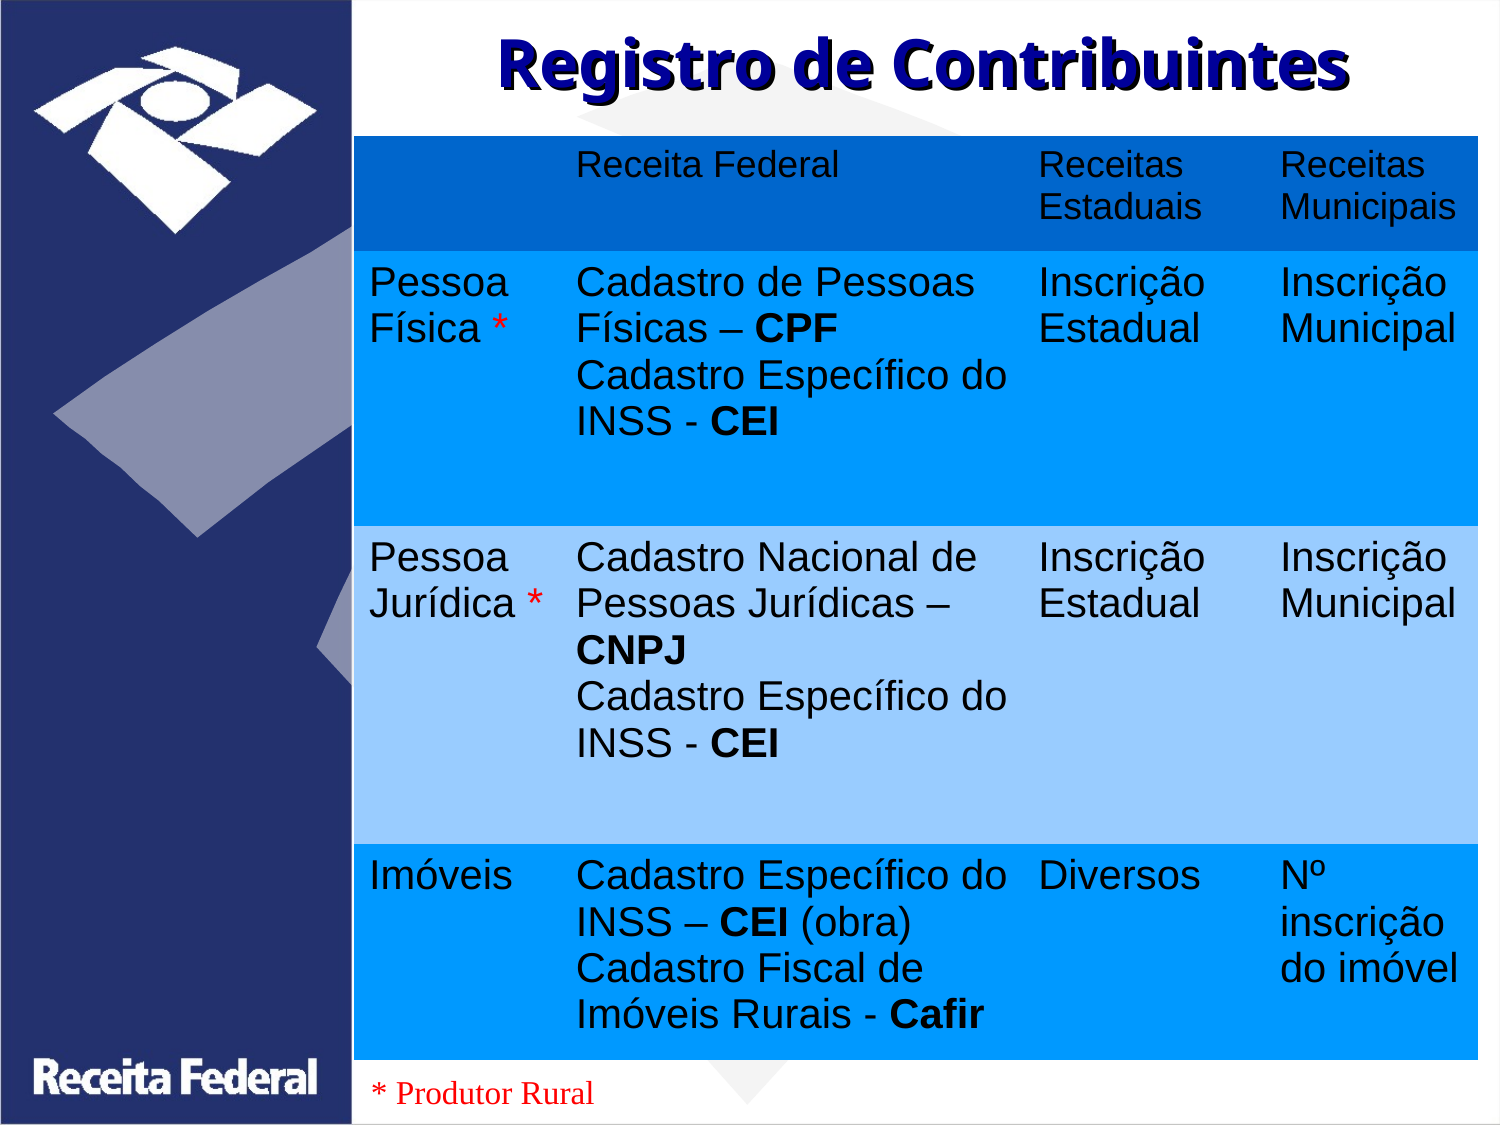

Registro de Contribuintes
| | Receita Federal | Receitas Estaduais | Receitas Municipais |
| --- | --- | --- | --- |
| Pessoa Física \* | Cadastro de Pessoas Físicas – CPF Cadastro Específico do INSS - CEI | Inscrição Estadual | Inscrição Municipal |
| Pessoa Jurídica \* | Cadastro Nacional de Pessoas Jurídicas – CNPJ Cadastro Específico do INSS - CEI | Inscrição Estadual | Inscrição Municipal |
| Imóveis | Cadastro Específico do INSS – CEI (obra) Cadastro Fiscal de Imóveis Rurais - Cafir | Diversos | Nº inscrição do imóvel |
* Produtor Rural